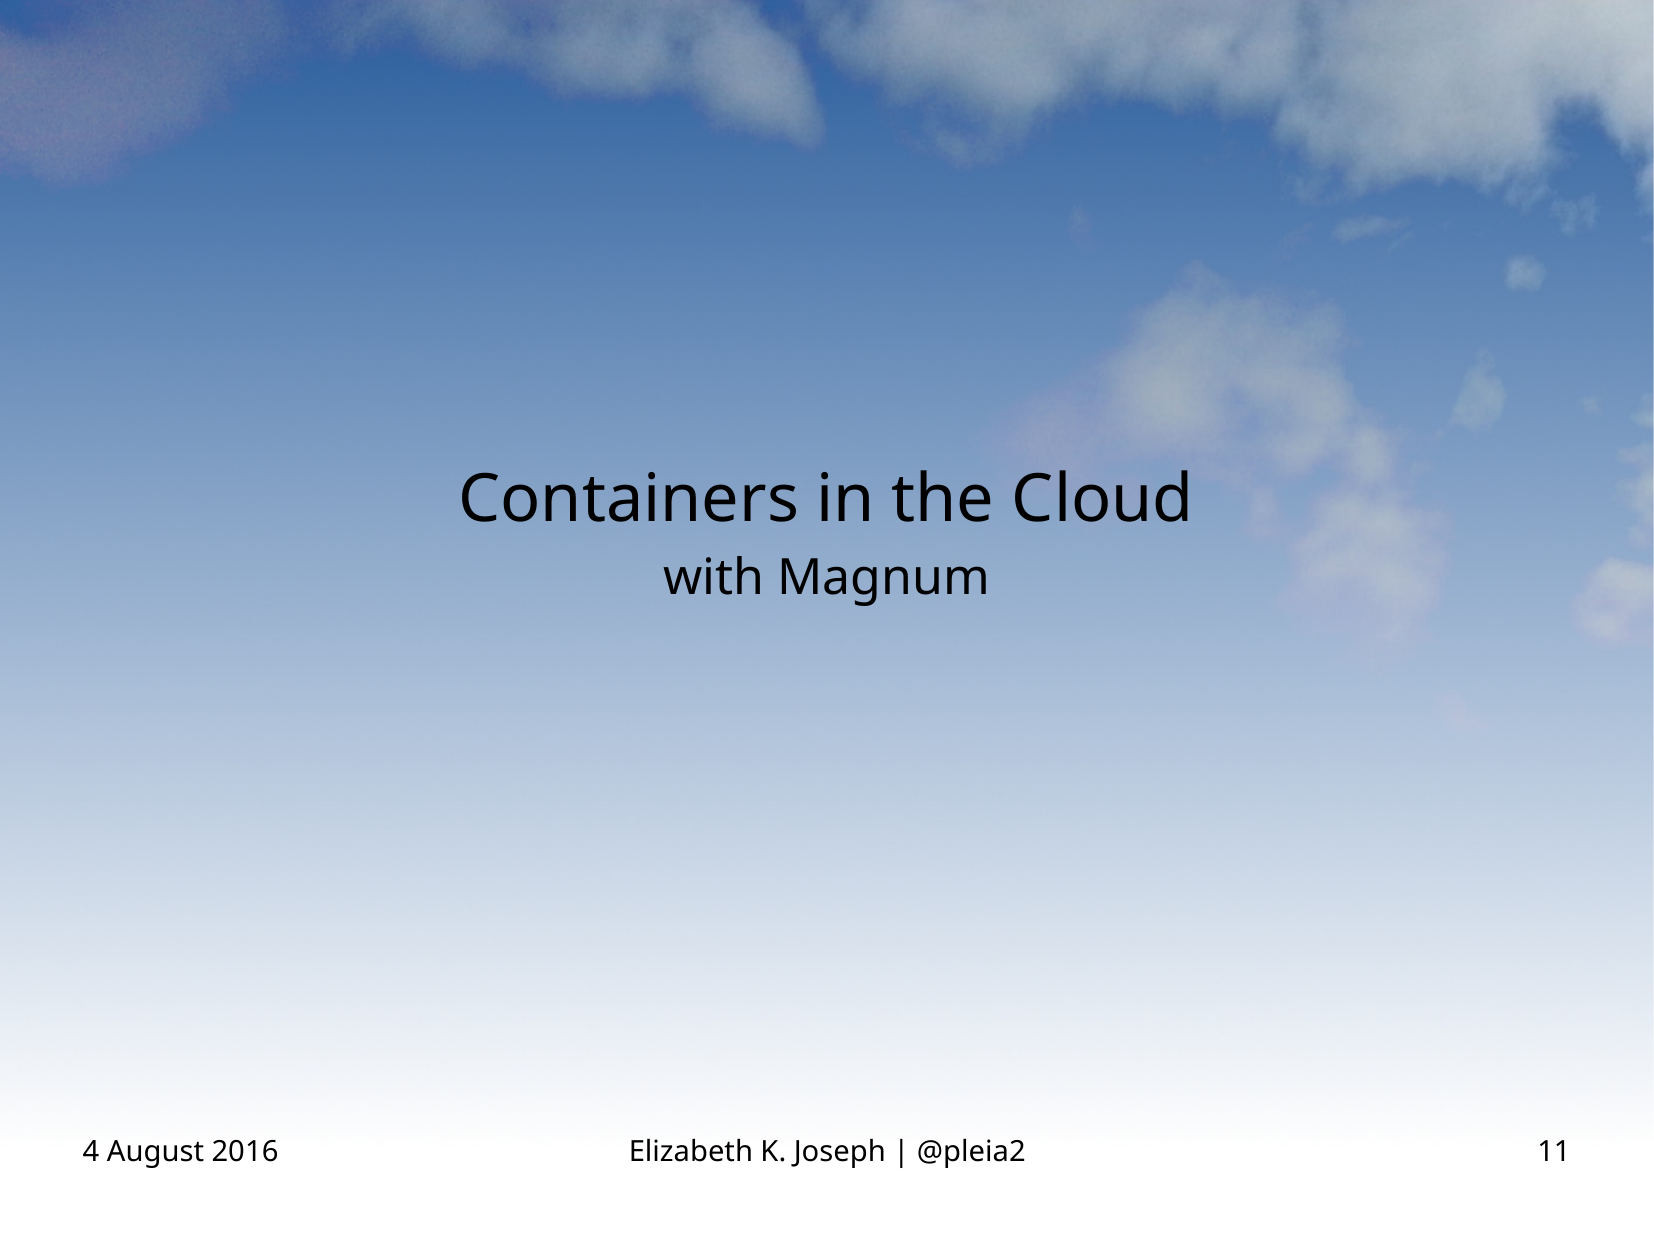

# Containers in the Cloud
with Magnum
4 August 2016
Elizabeth K. Joseph | @pleia2
11